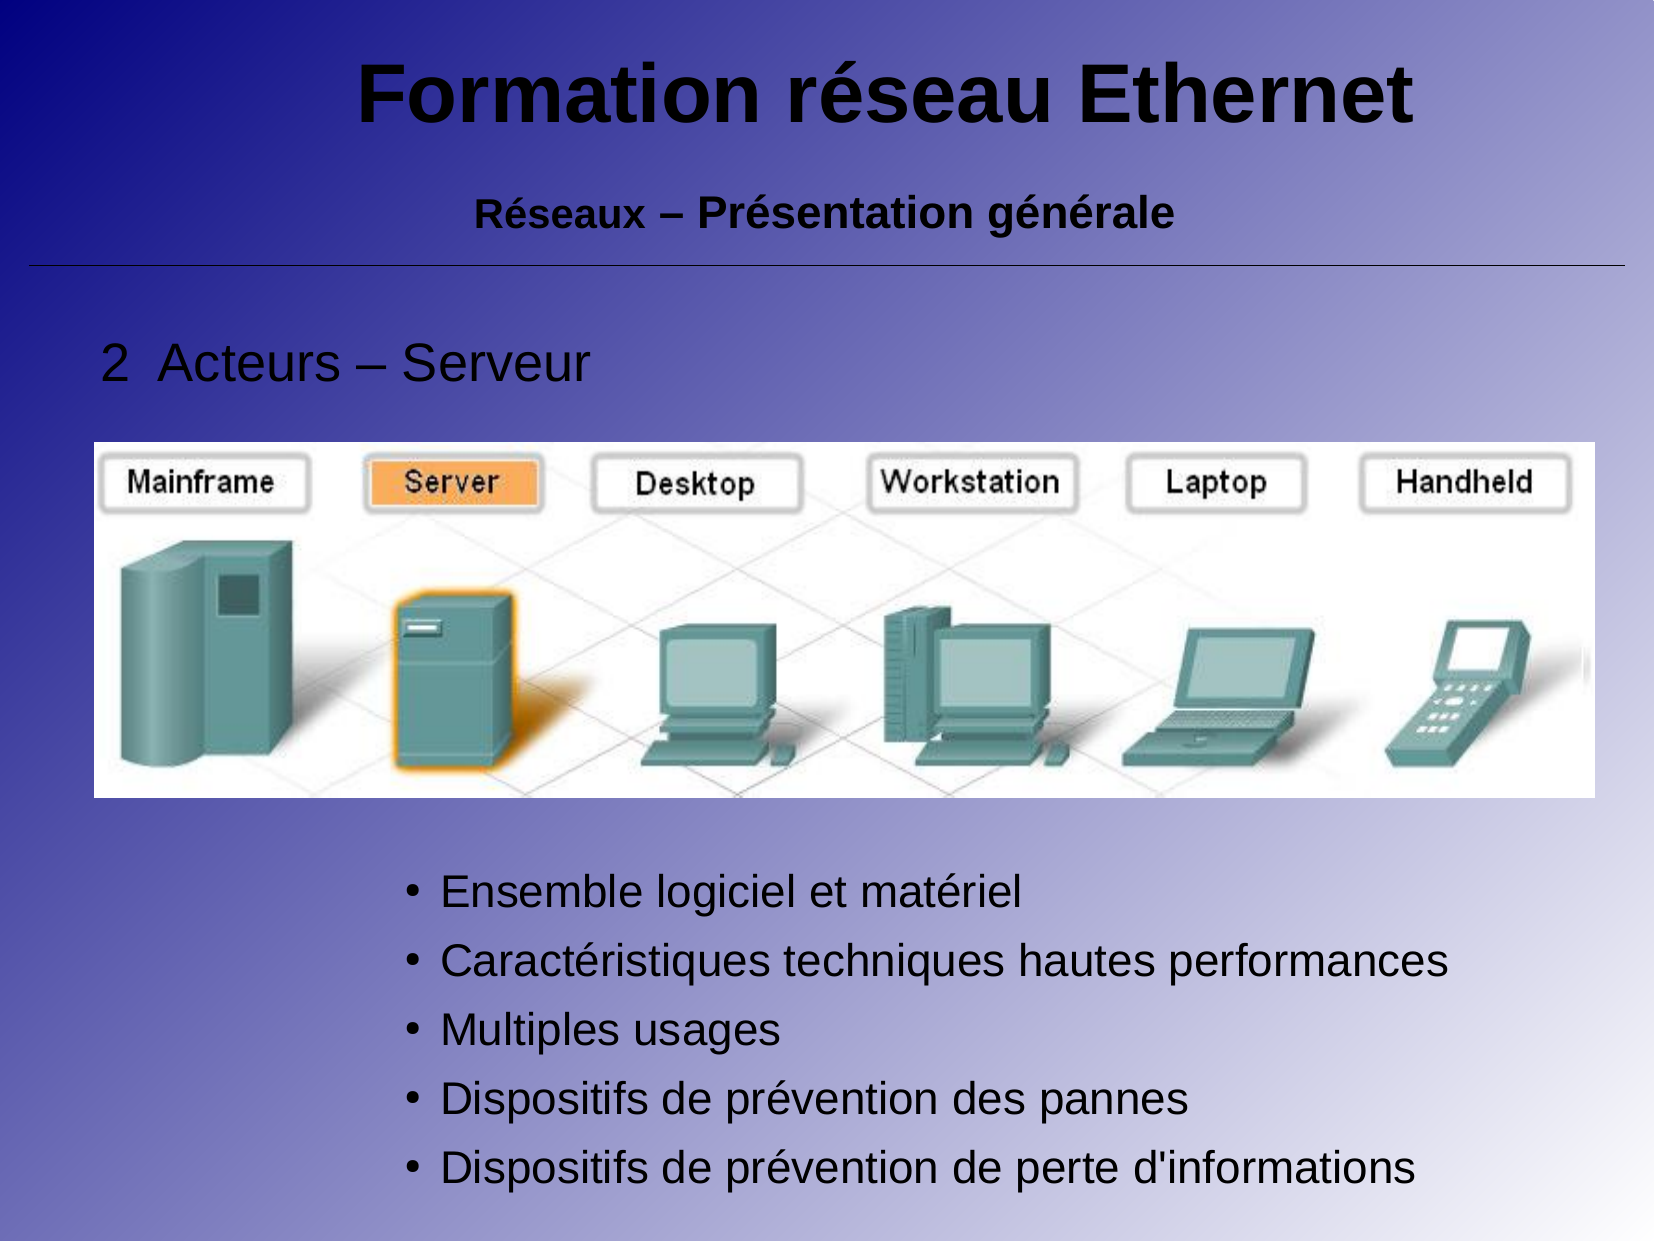

Formation réseau Ethernet
Réseaux – Présentation générale
2 Acteurs – Serveur
Ensemble logiciel et matériel
Caractéristiques techniques hautes performances
Multiples usages
Dispositifs de prévention des pannes
Dispositifs de prévention de perte d'informations